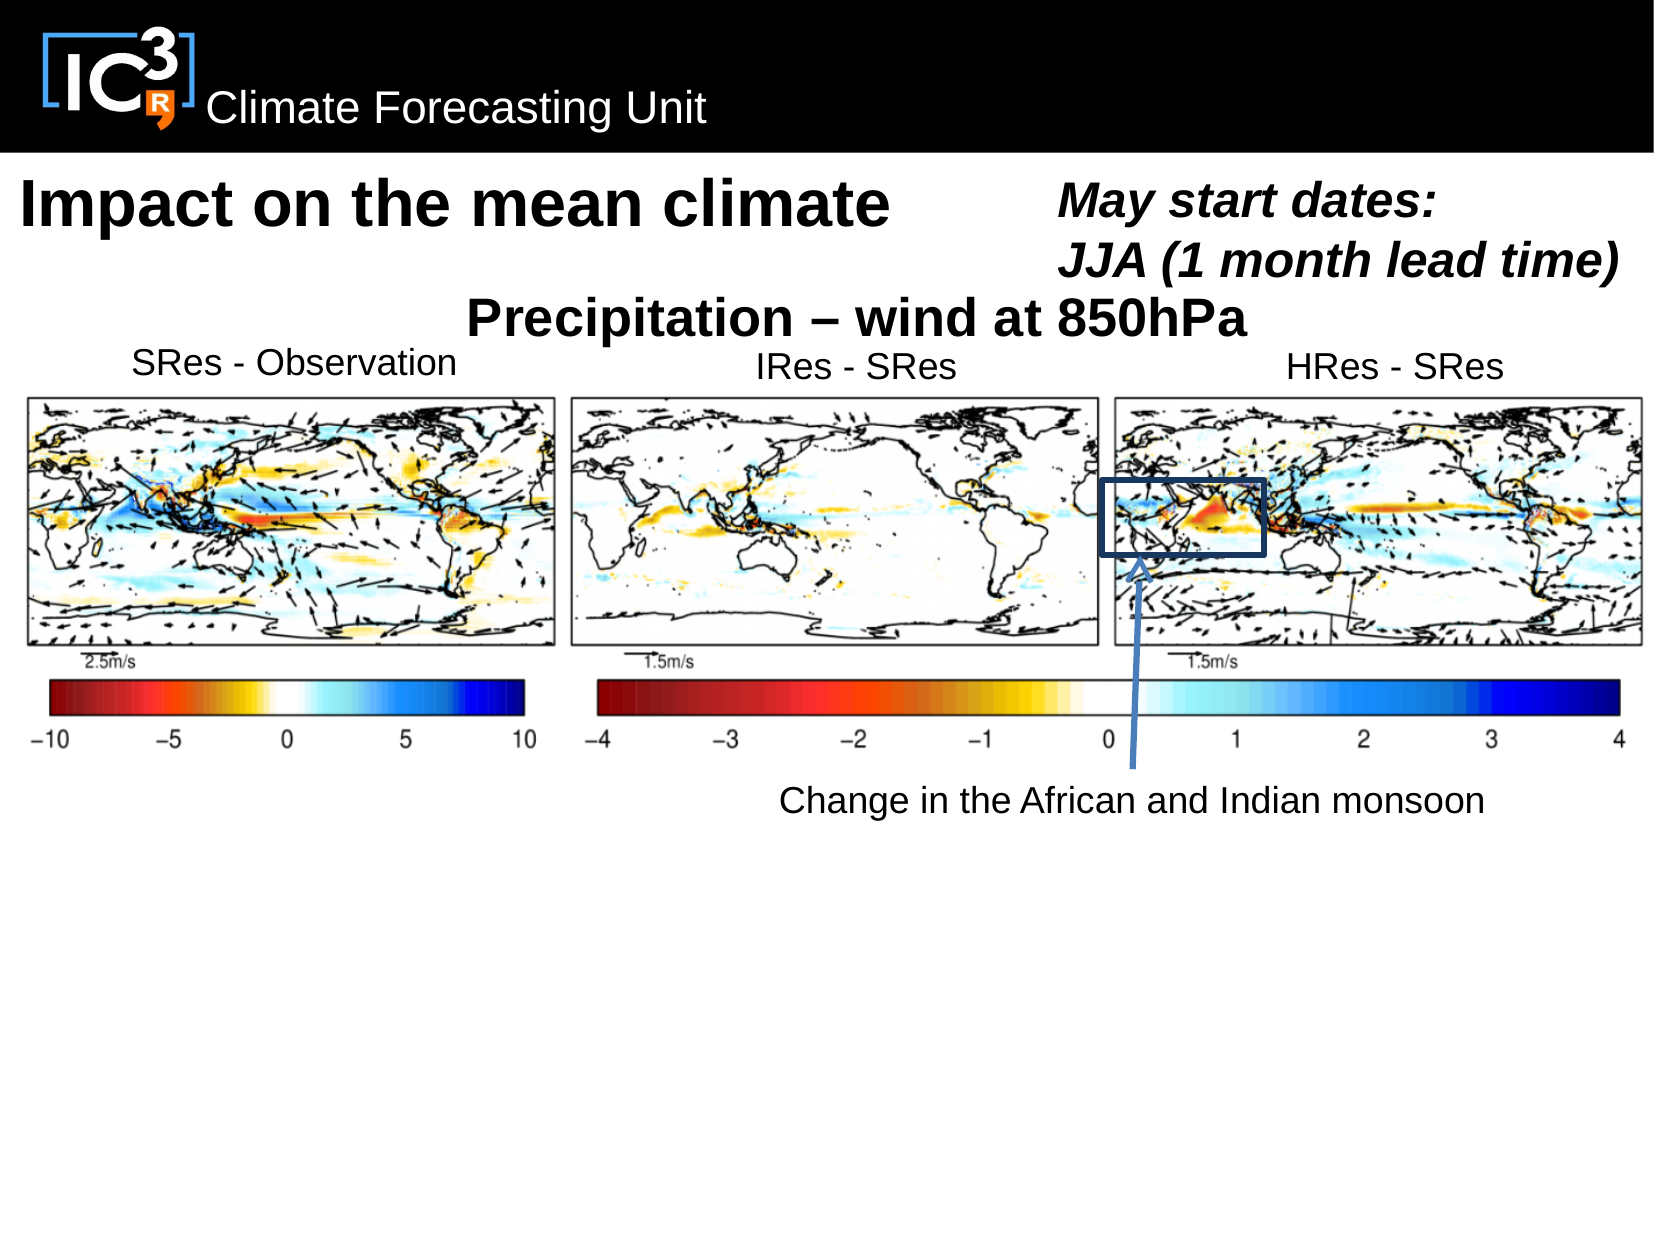

Climate Forecasting Unit
Climate Forecasting Unit
Impact on the mean climate
May start dates:
JJA (1 month lead time)
Precipitation – wind at 850hPa
SRes - Observation
IRes - SRes
HRes - SRes
Change in the African and Indian monsoon